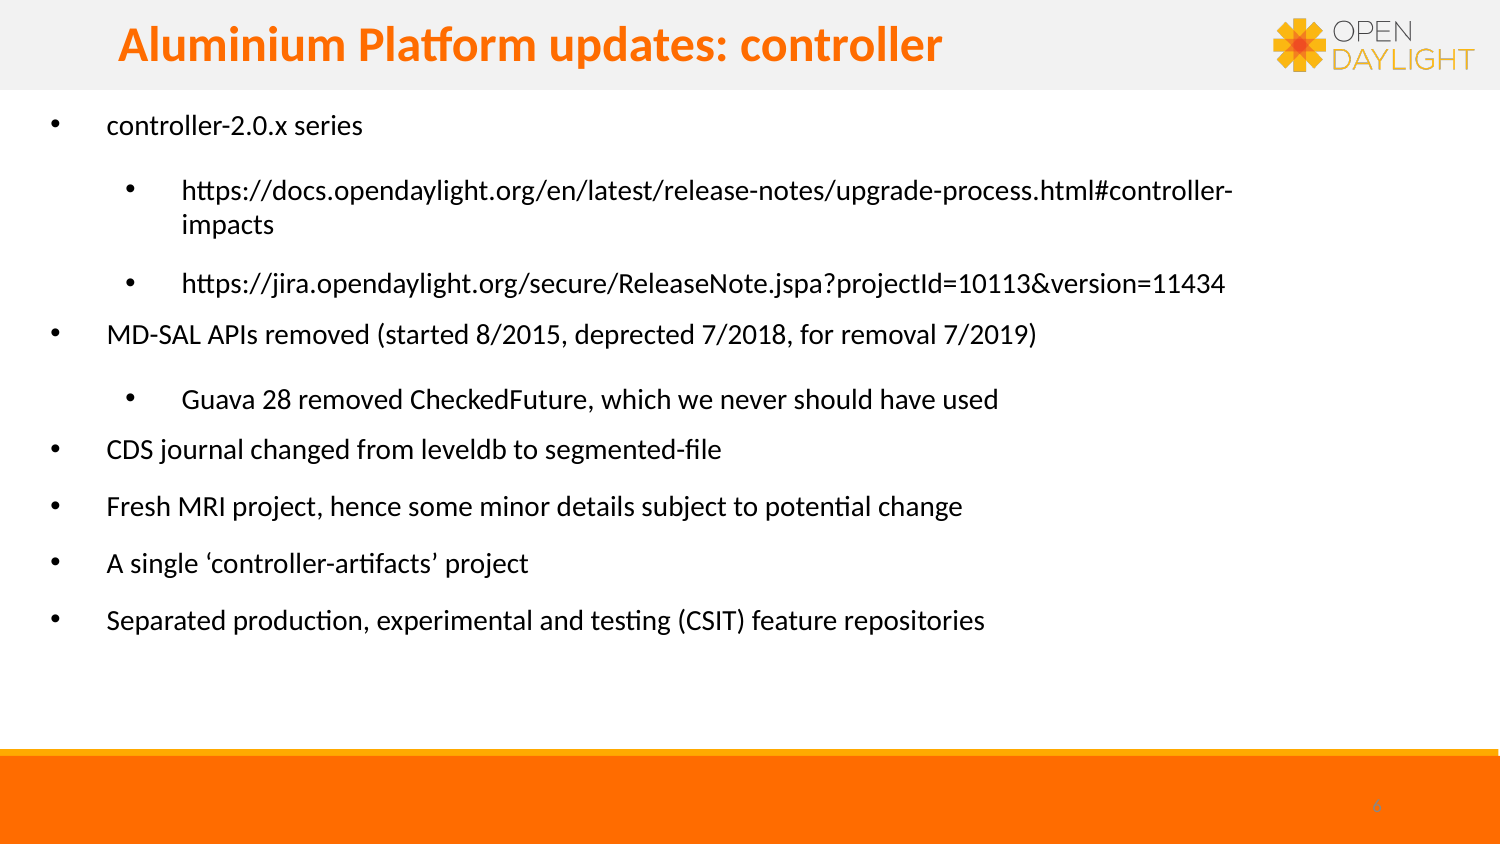

# Aluminium Platform updates: controller
controller-2.0.x series
https://docs.opendaylight.org/en/latest/release-notes/upgrade-process.html#controller-impacts
https://jira.opendaylight.org/secure/ReleaseNote.jspa?projectId=10113&version=11434
MD-SAL APIs removed (started 8/2015, deprected 7/2018, for removal 7/2019)
Guava 28 removed CheckedFuture, which we never should have used
CDS journal changed from leveldb to segmented-file
Fresh MRI project, hence some minor details subject to potential change
A single ‘controller-artifacts’ project
Separated production, experimental and testing (CSIT) feature repositories